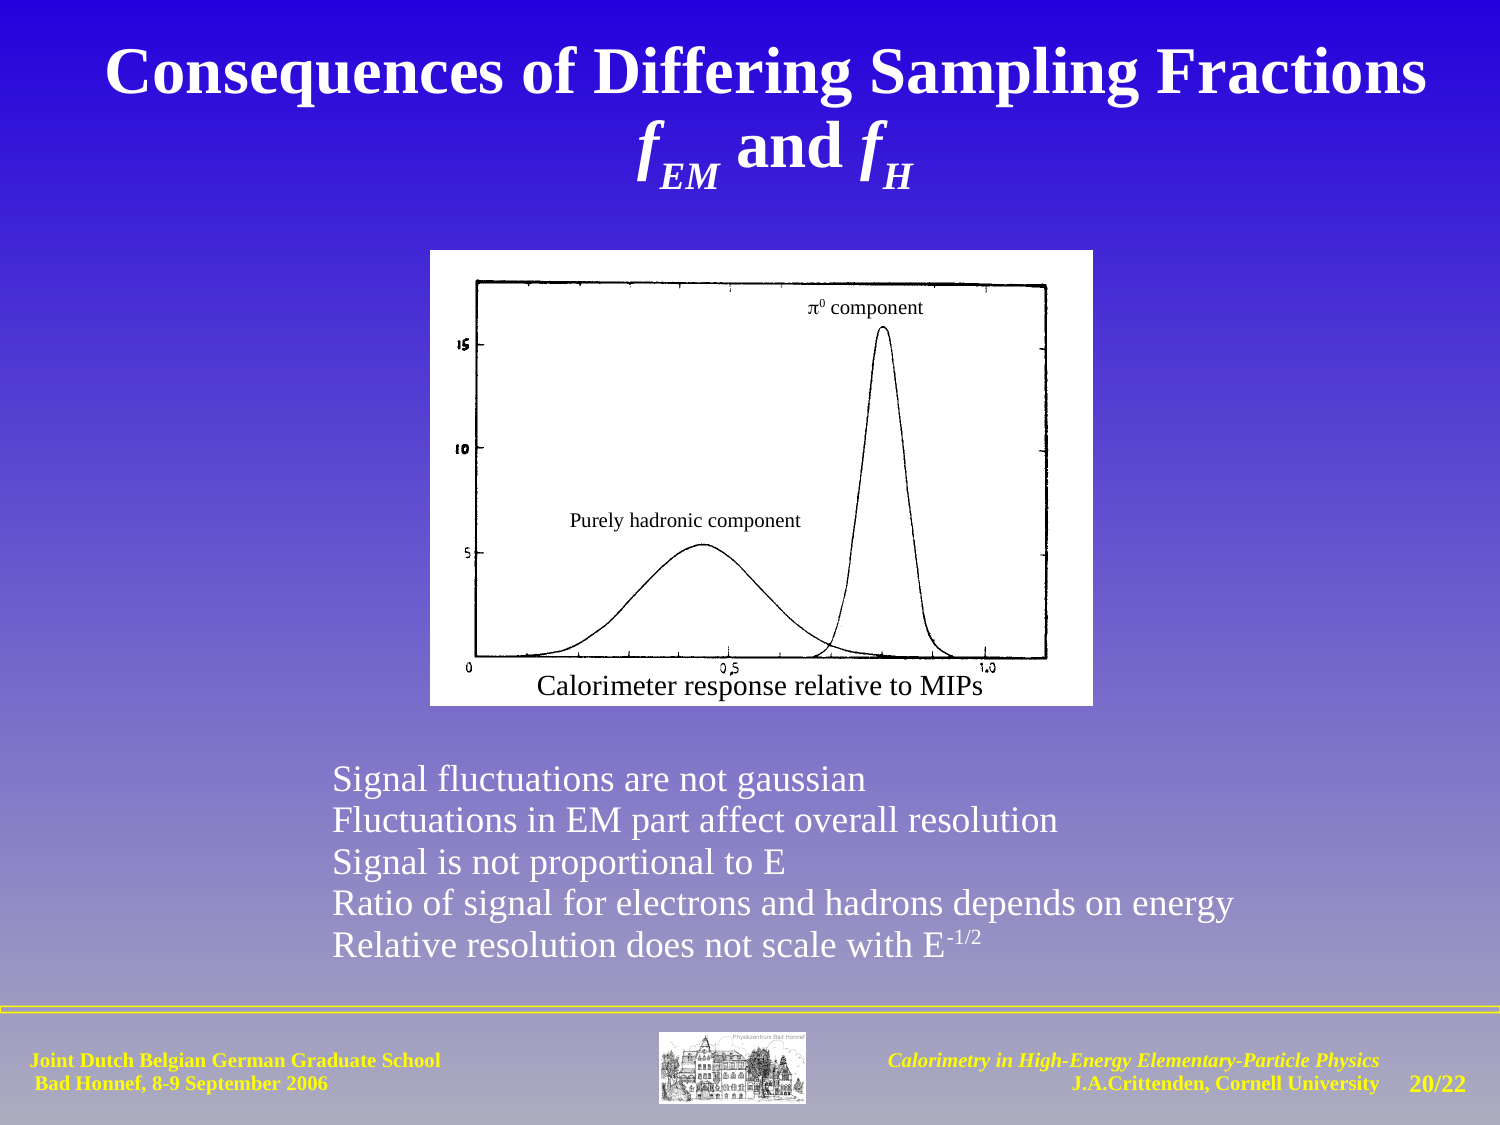

# Consequences of Differing Sampling Fractions fEM and fH
 component
Purely hadronic component
 Calorimeter response relative to MIPs
 Signal fluctuations are not gaussian
 Fluctuations in EM part affect overall resolution
 Signal is not proportional to E
 Ratio of signal for electrons and hadrons depends on energy
 Relative resolution does not scale with E-1/2